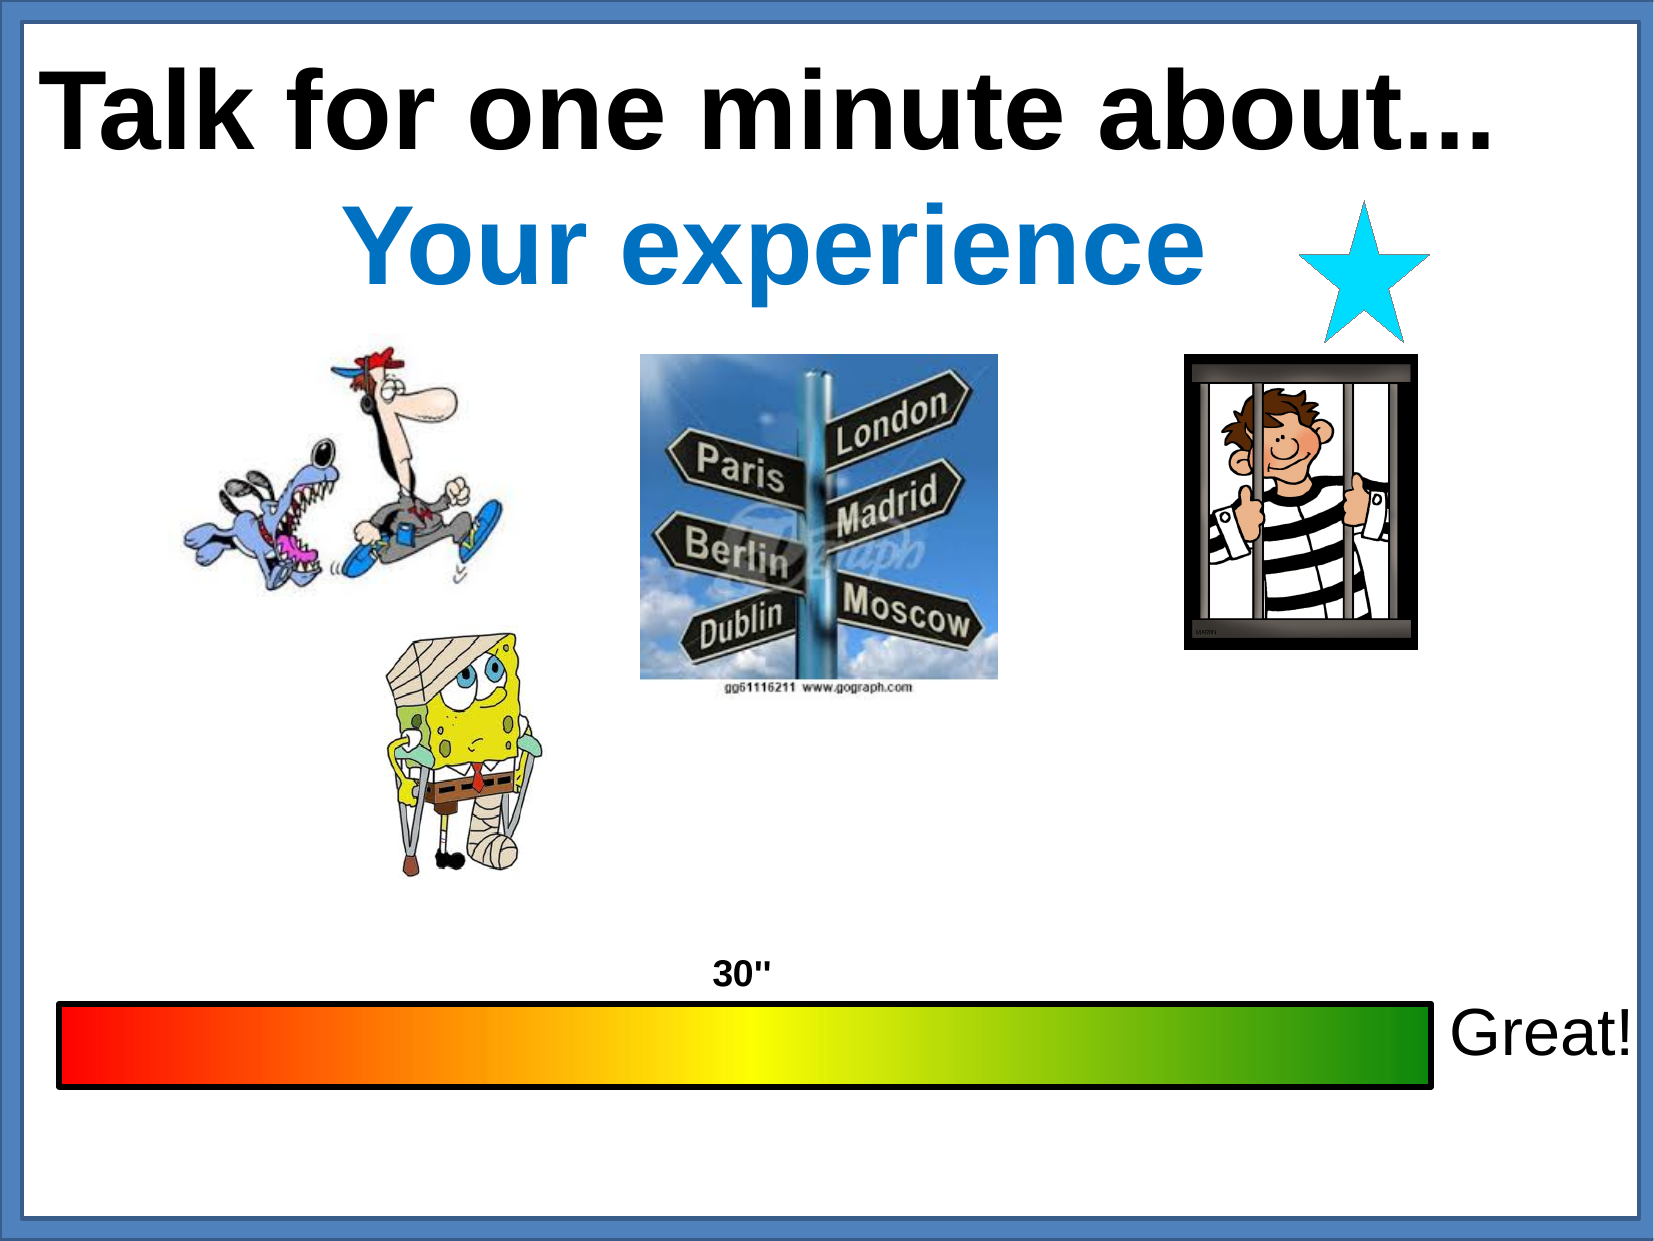

Talk for one minute about...
Your experience
30''
Great!